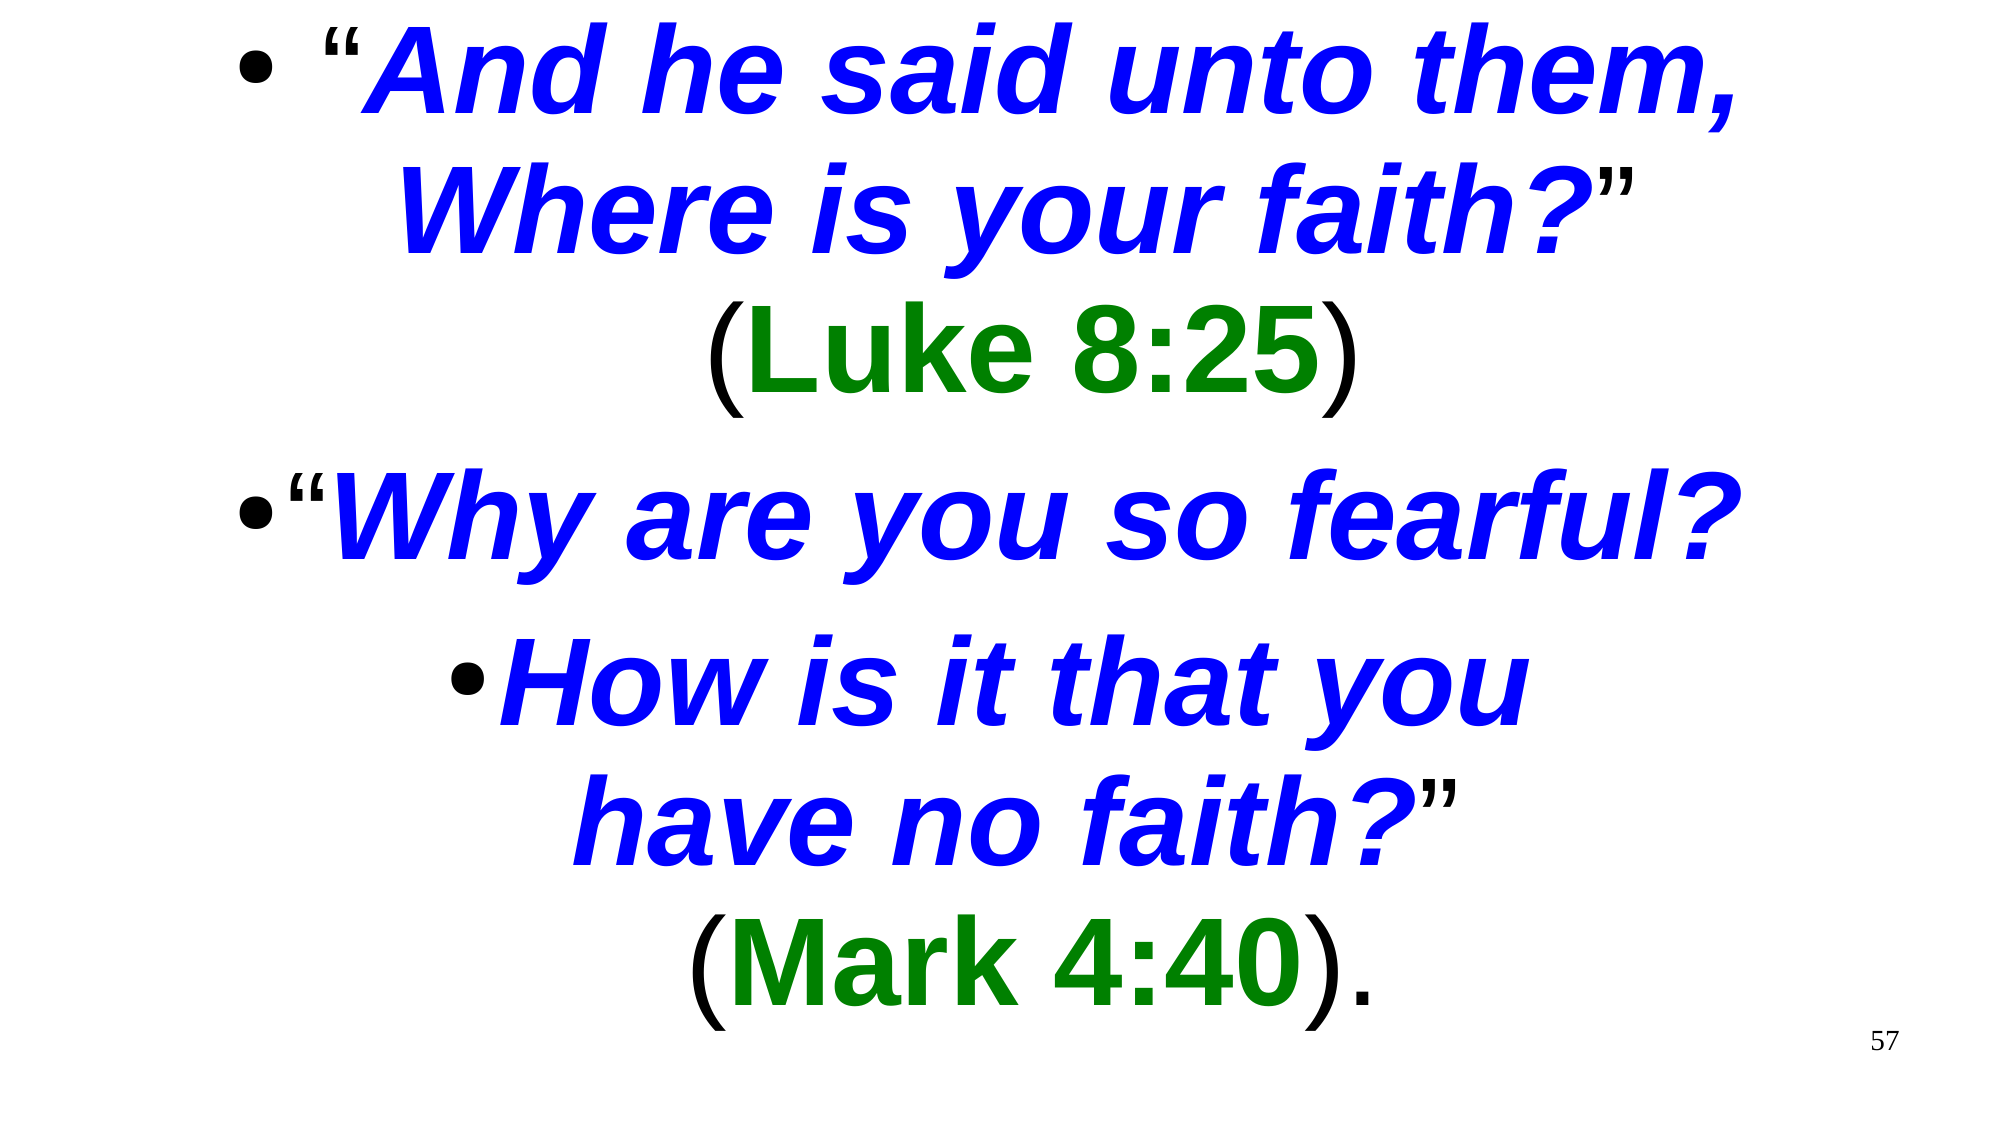

# “And he said unto them, Where is your faith?” (Luke 8:25)
“Why are you so fearful?
How is it that you
have no faith?”
(Mark 4:40).
57